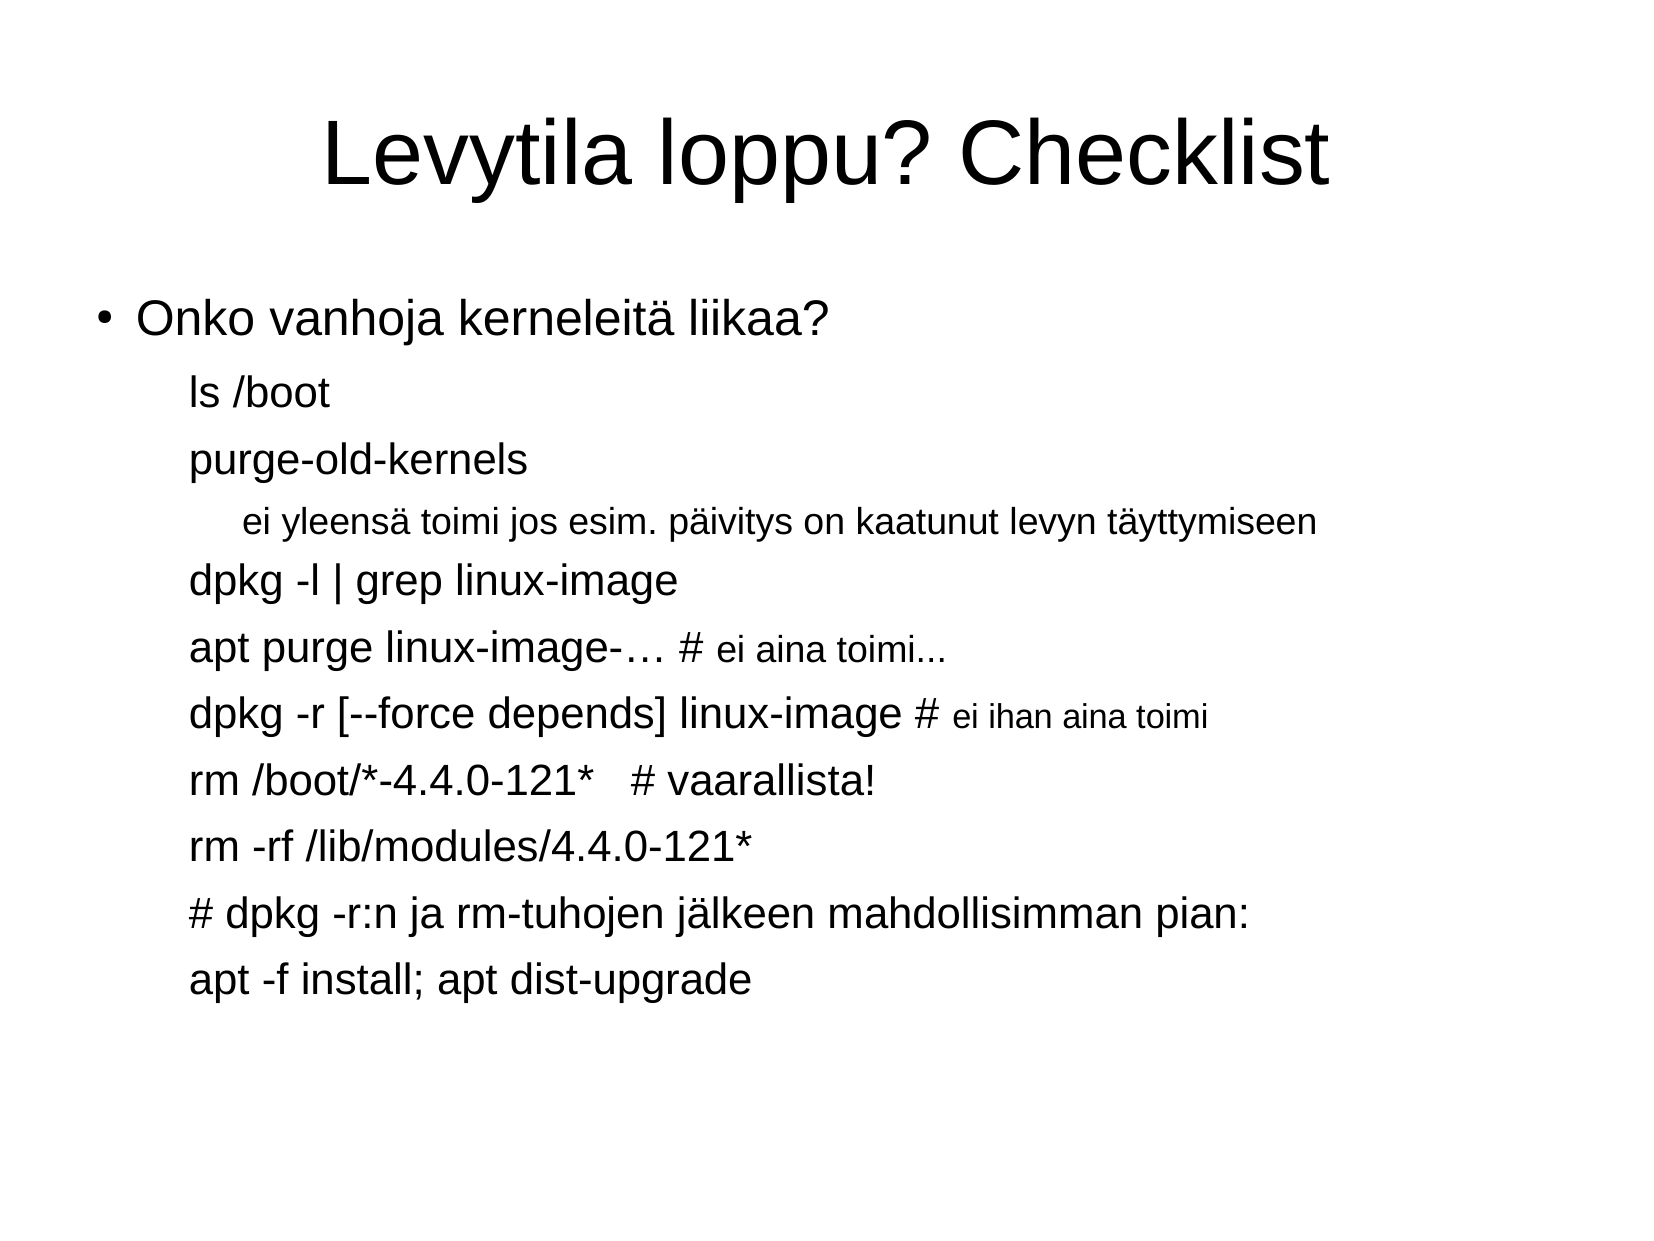

# Levytila loppu? Checklist
Onko vanhoja kerneleitä liikaa?
ls /boot
purge-old-kernels
ei yleensä toimi jos esim. päivitys on kaatunut levyn täyttymiseen
dpkg -l | grep linux-image
apt purge linux-image-… # ei aina toimi...
dpkg -r [--force depends] linux-image # ei ihan aina toimi
rm /boot/*-4.4.0-121* # vaarallista!
rm -rf /lib/modules/4.4.0-121*
# dpkg -r:n ja rm-tuhojen jälkeen mahdollisimman pian:
apt -f install; apt dist-upgrade